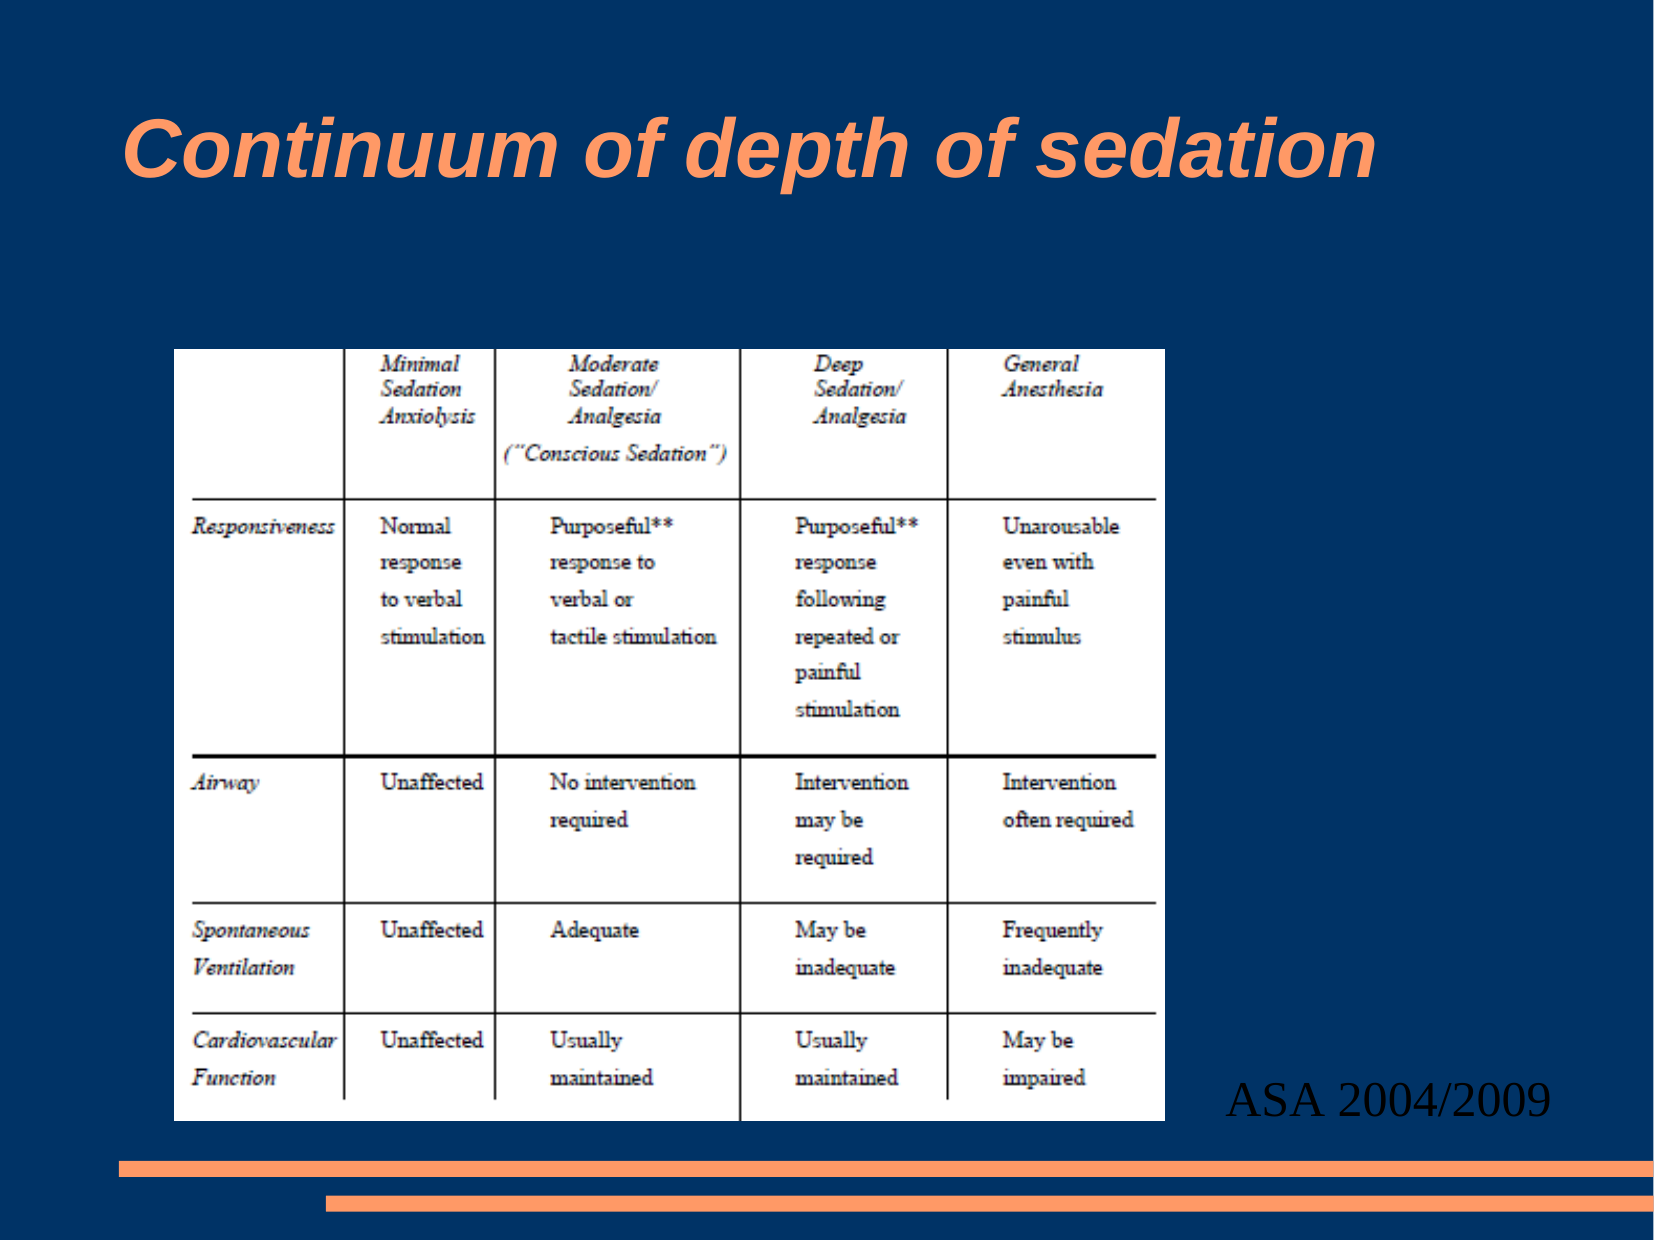

# Continuum of depth of sedation
ASA 2004/2009